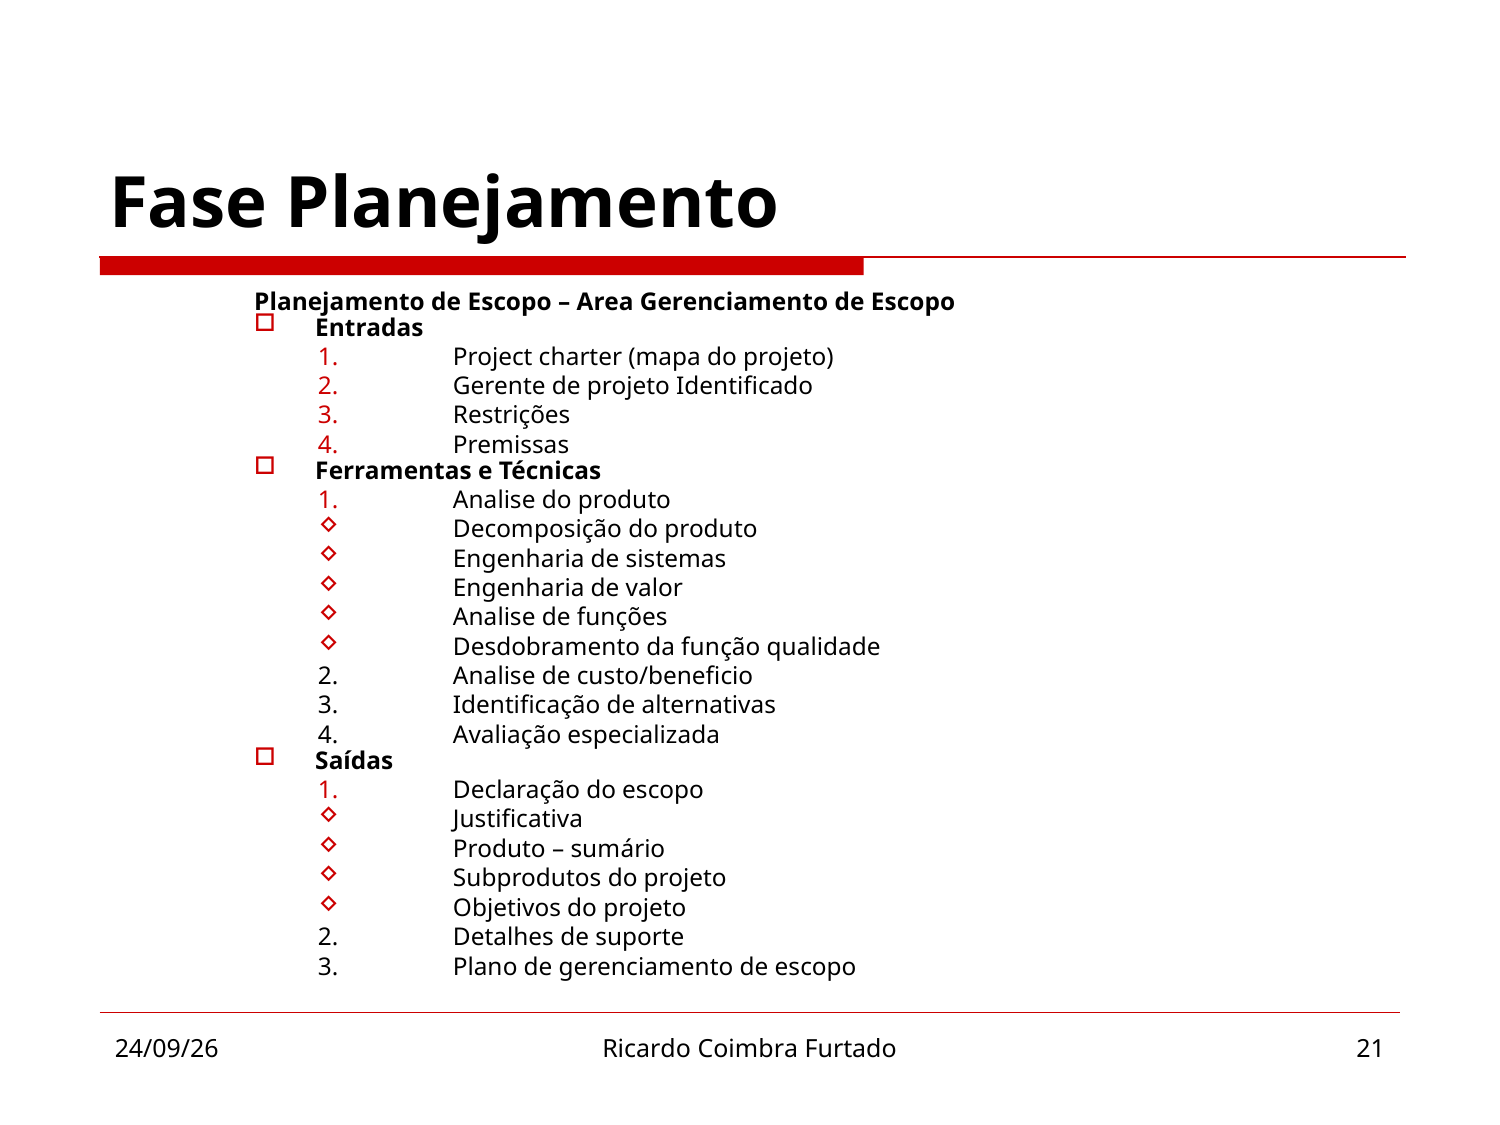

# Fase Planejamento
Planejamento de Escopo – Area Gerenciamento de Escopo
Entradas
Project charter (mapa do projeto)
Gerente de projeto Identificado
Restrições
Premissas
Ferramentas e Técnicas
Analise do produto
Decomposição do produto
Engenharia de sistemas
Engenharia de valor
Analise de funções
Desdobramento da função qualidade
Analise de custo/beneficio
Identificação de alternativas
Avaliação especializada
Saídas
Declaração do escopo
Justificativa
Produto – sumário
Subprodutos do projeto
Objetivos do projeto
Detalhes de suporte
Plano de gerenciamento de escopo
Ricardo Coimbra Furtado